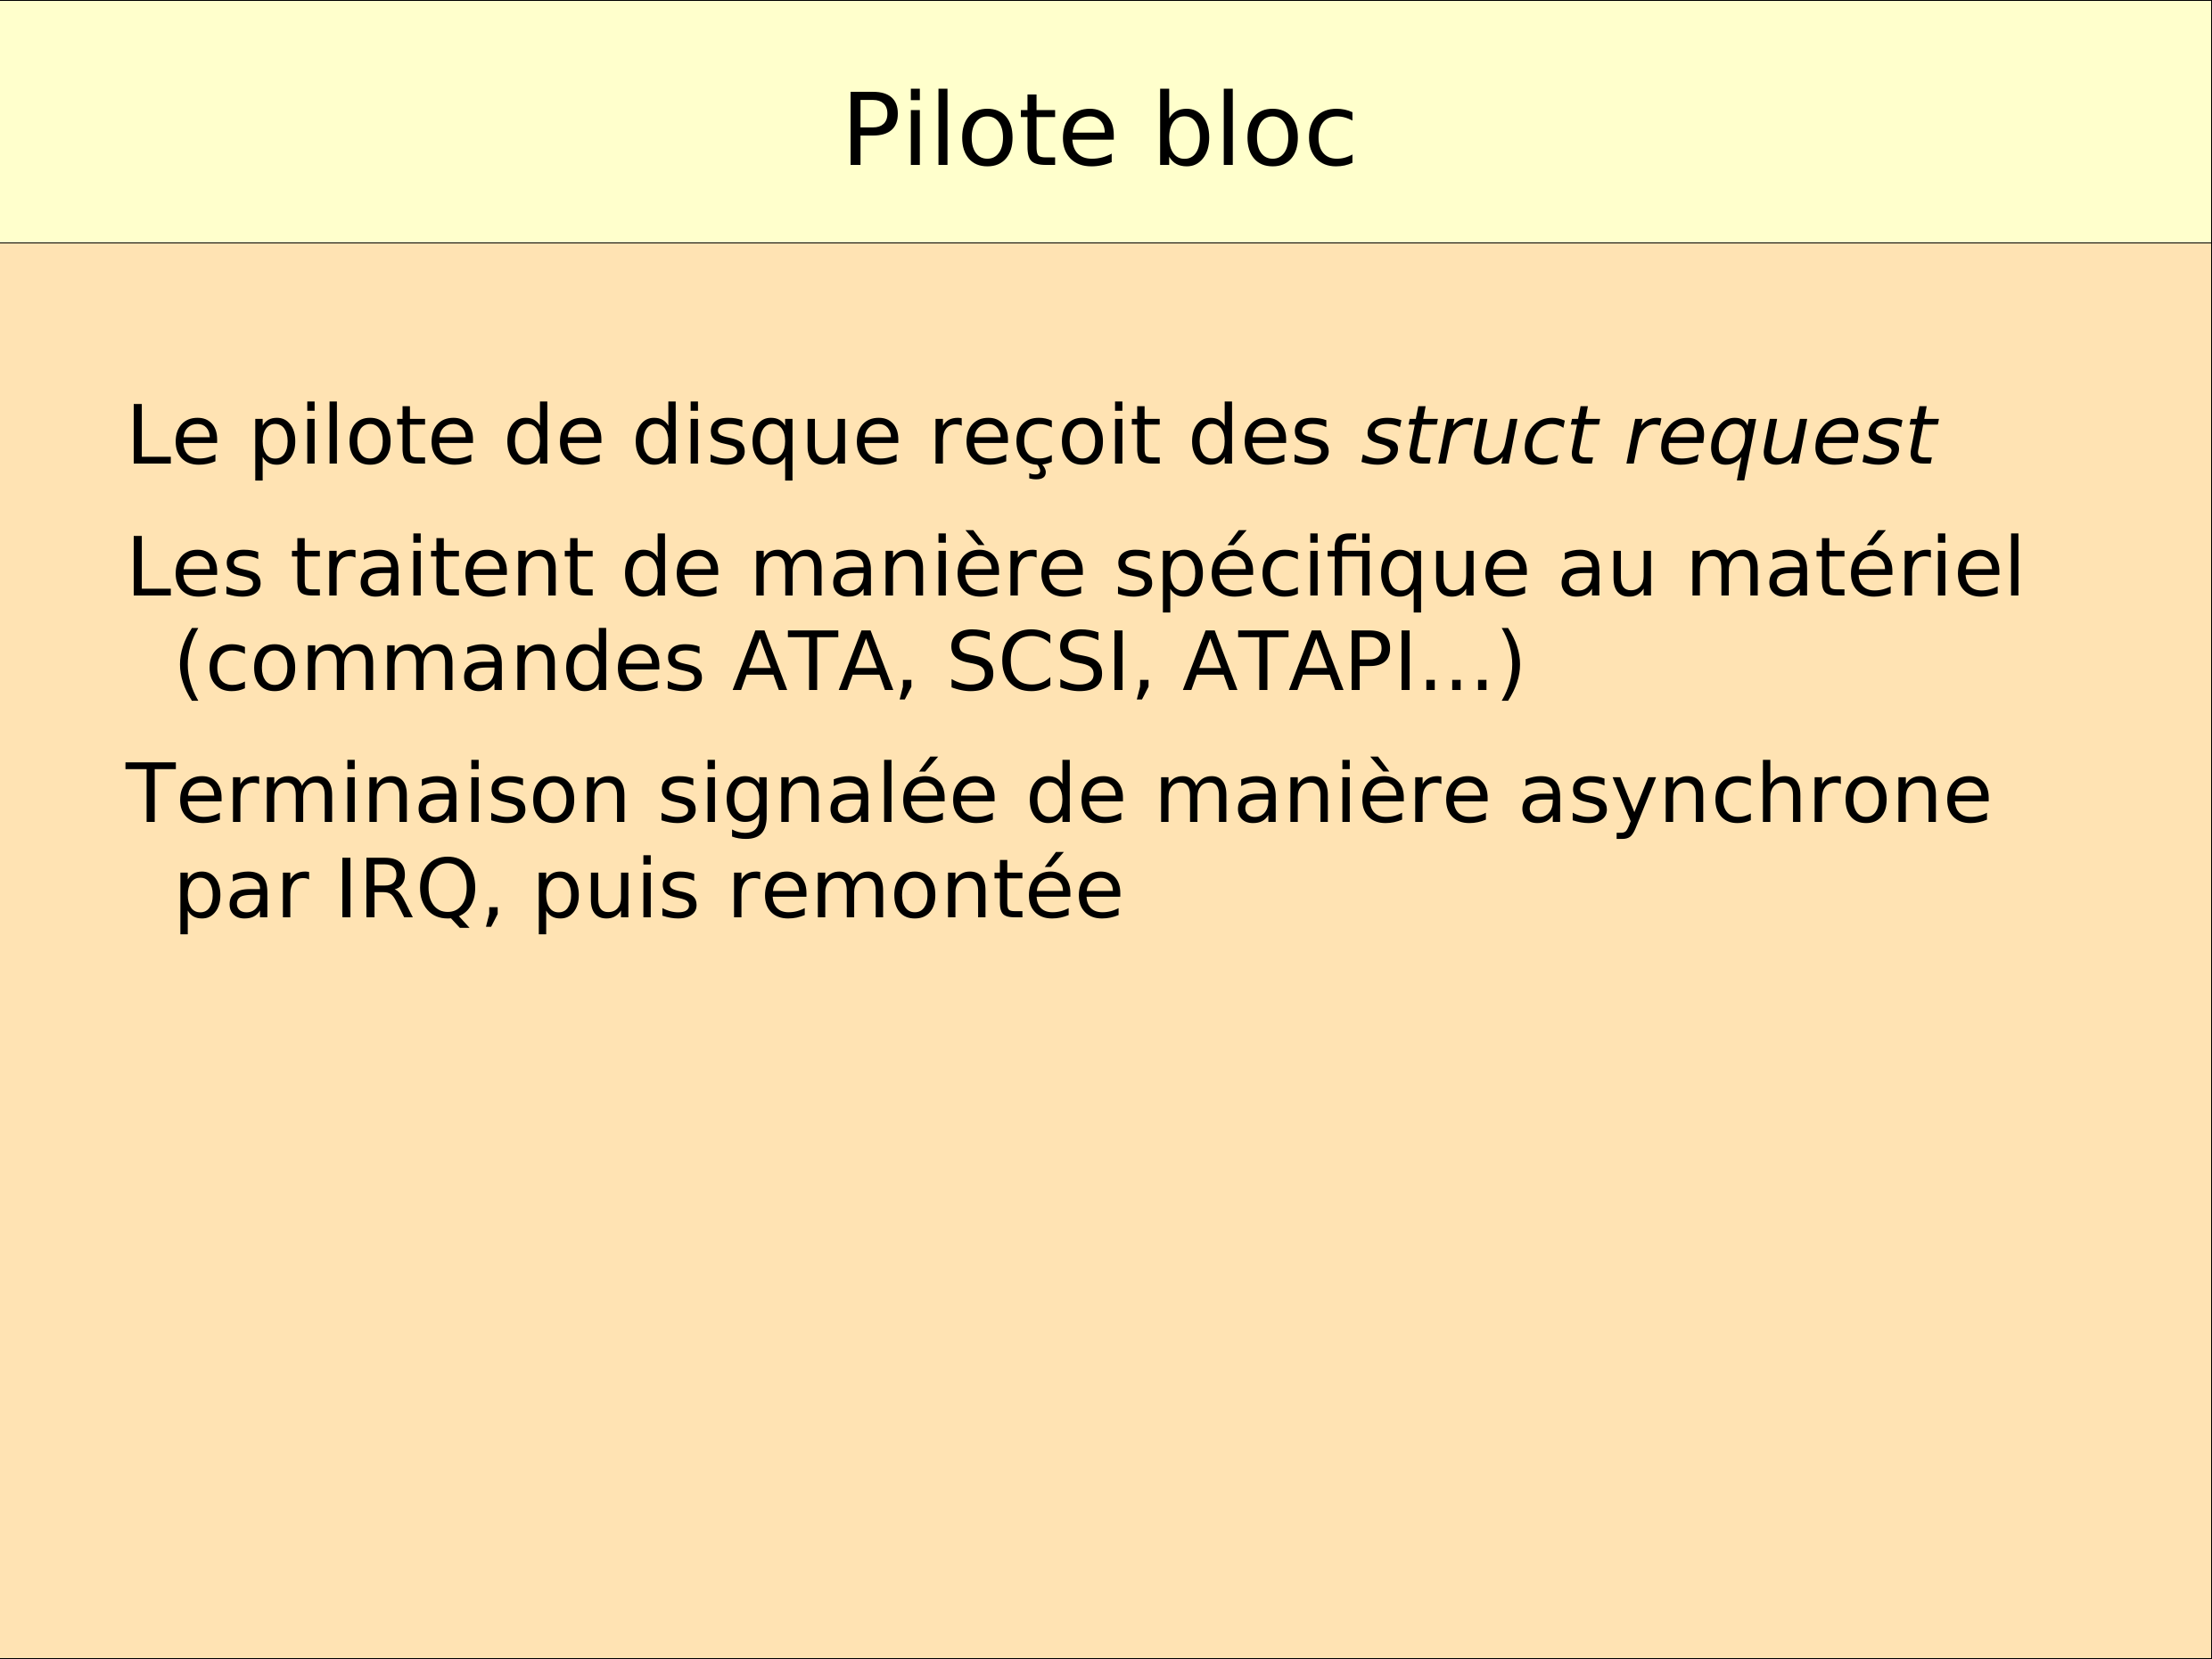

# Pilote bloc
Le pilote de disque reçoit des struct request
Les traitent de manière spécifique au matériel (commandes ATA, SCSI, ATAPI...)
Terminaison signalée de manière asynchrone par IRQ, puis remontée